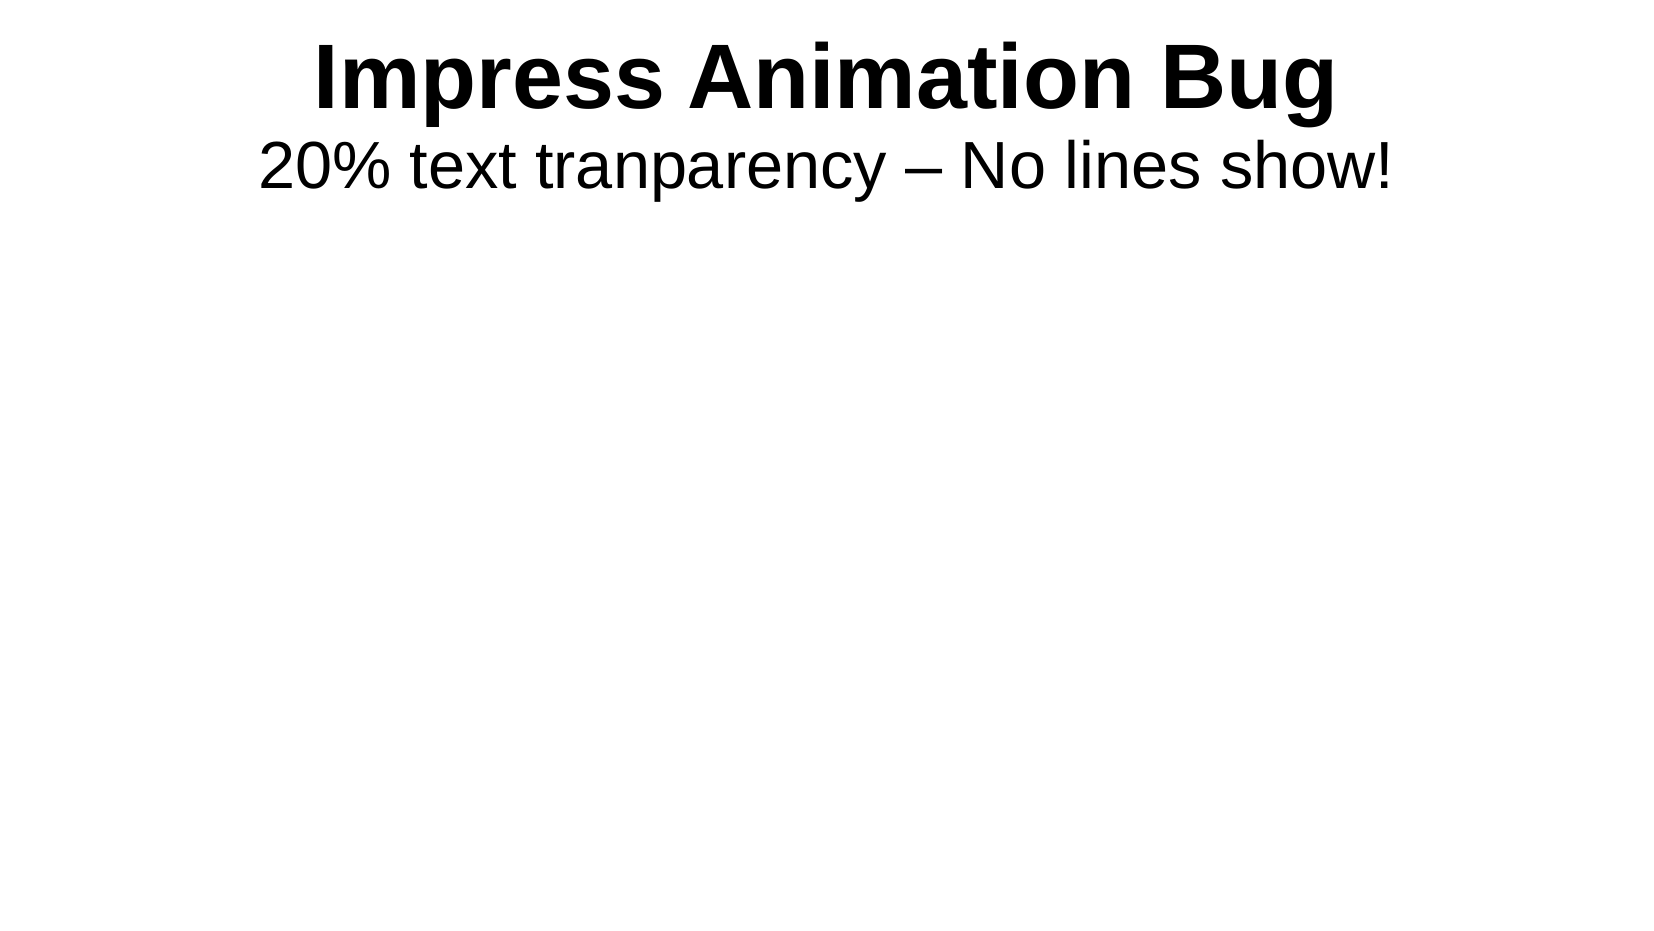

# Impress Animation Bug 20% text tranparency – No lines show!
Line one
Line two
Line three